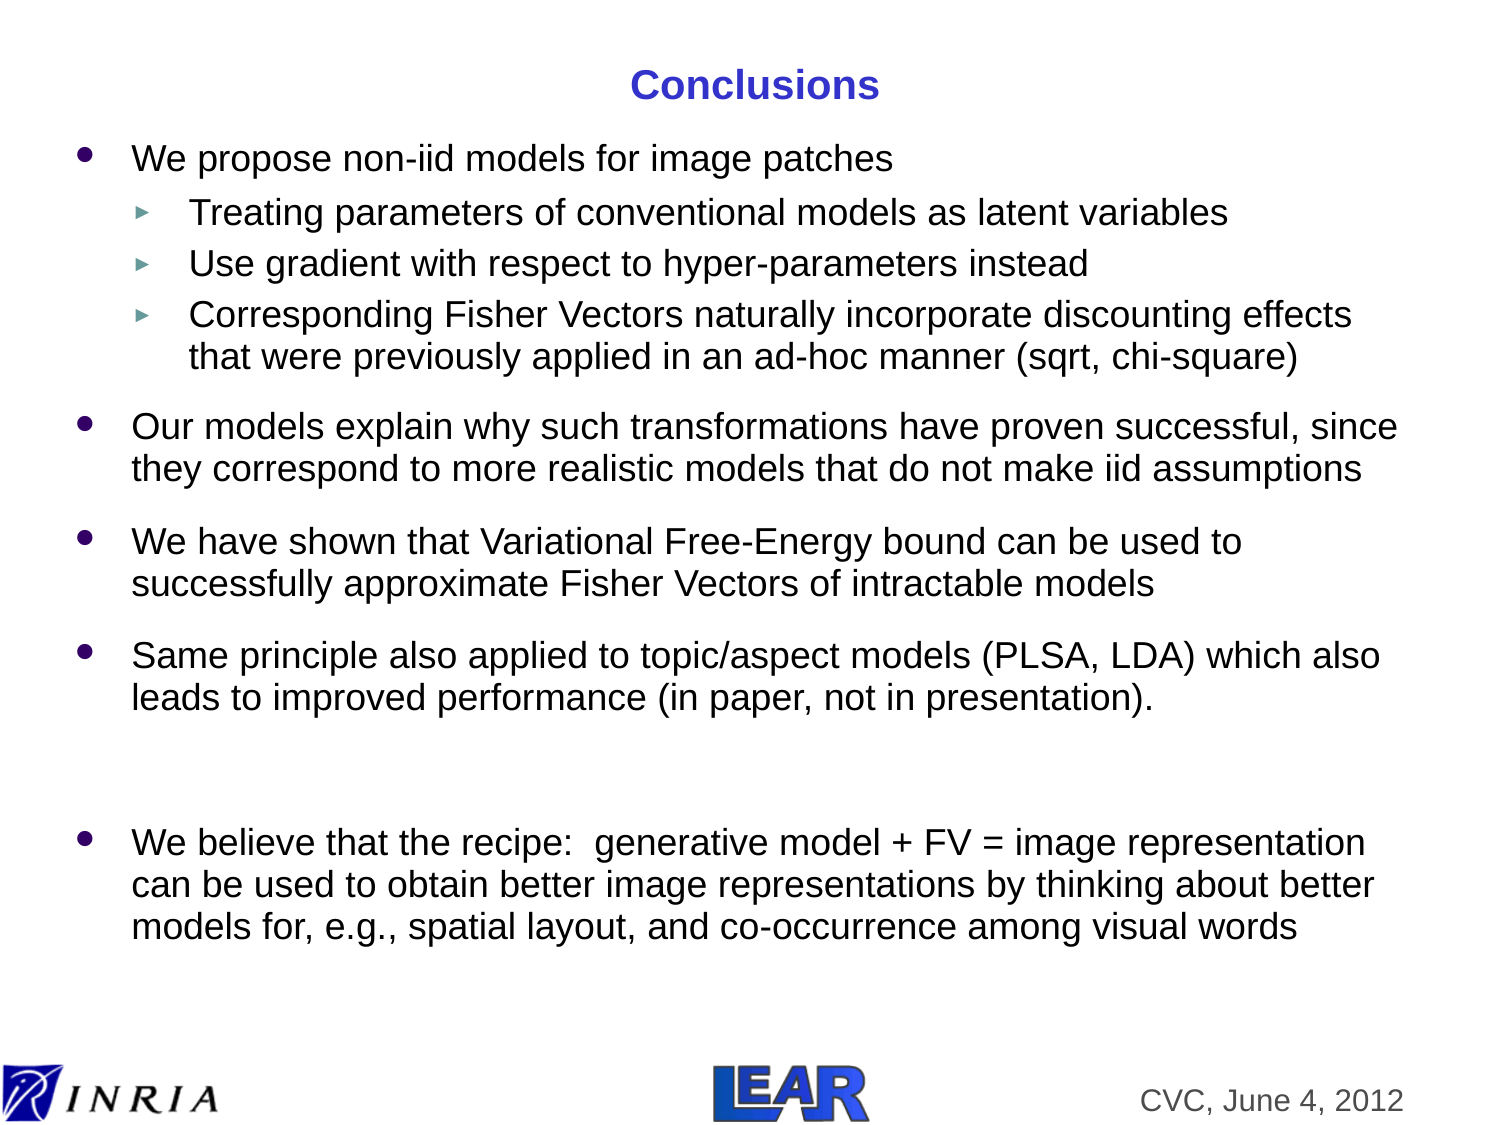

# Conclusions
We propose non-iid models for image patches
Treating parameters of conventional models as latent variables
Use gradient with respect to hyper-parameters instead
Corresponding Fisher Vectors naturally incorporate discounting effects that were previously applied in an ad-hoc manner (sqrt, chi-square)
Our models explain why such transformations have proven successful, since they correspond to more realistic models that do not make iid assumptions
We have shown that Variational Free-Energy bound can be used to successfully approximate Fisher Vectors of intractable models
Same principle also applied to topic/aspect models (PLSA, LDA) which also leads to improved performance (in paper, not in presentation).
We believe that the recipe: generative model + FV = image representation can be used to obtain better image representations by thinking about better models for, e.g., spatial layout, and co-occurrence among visual words